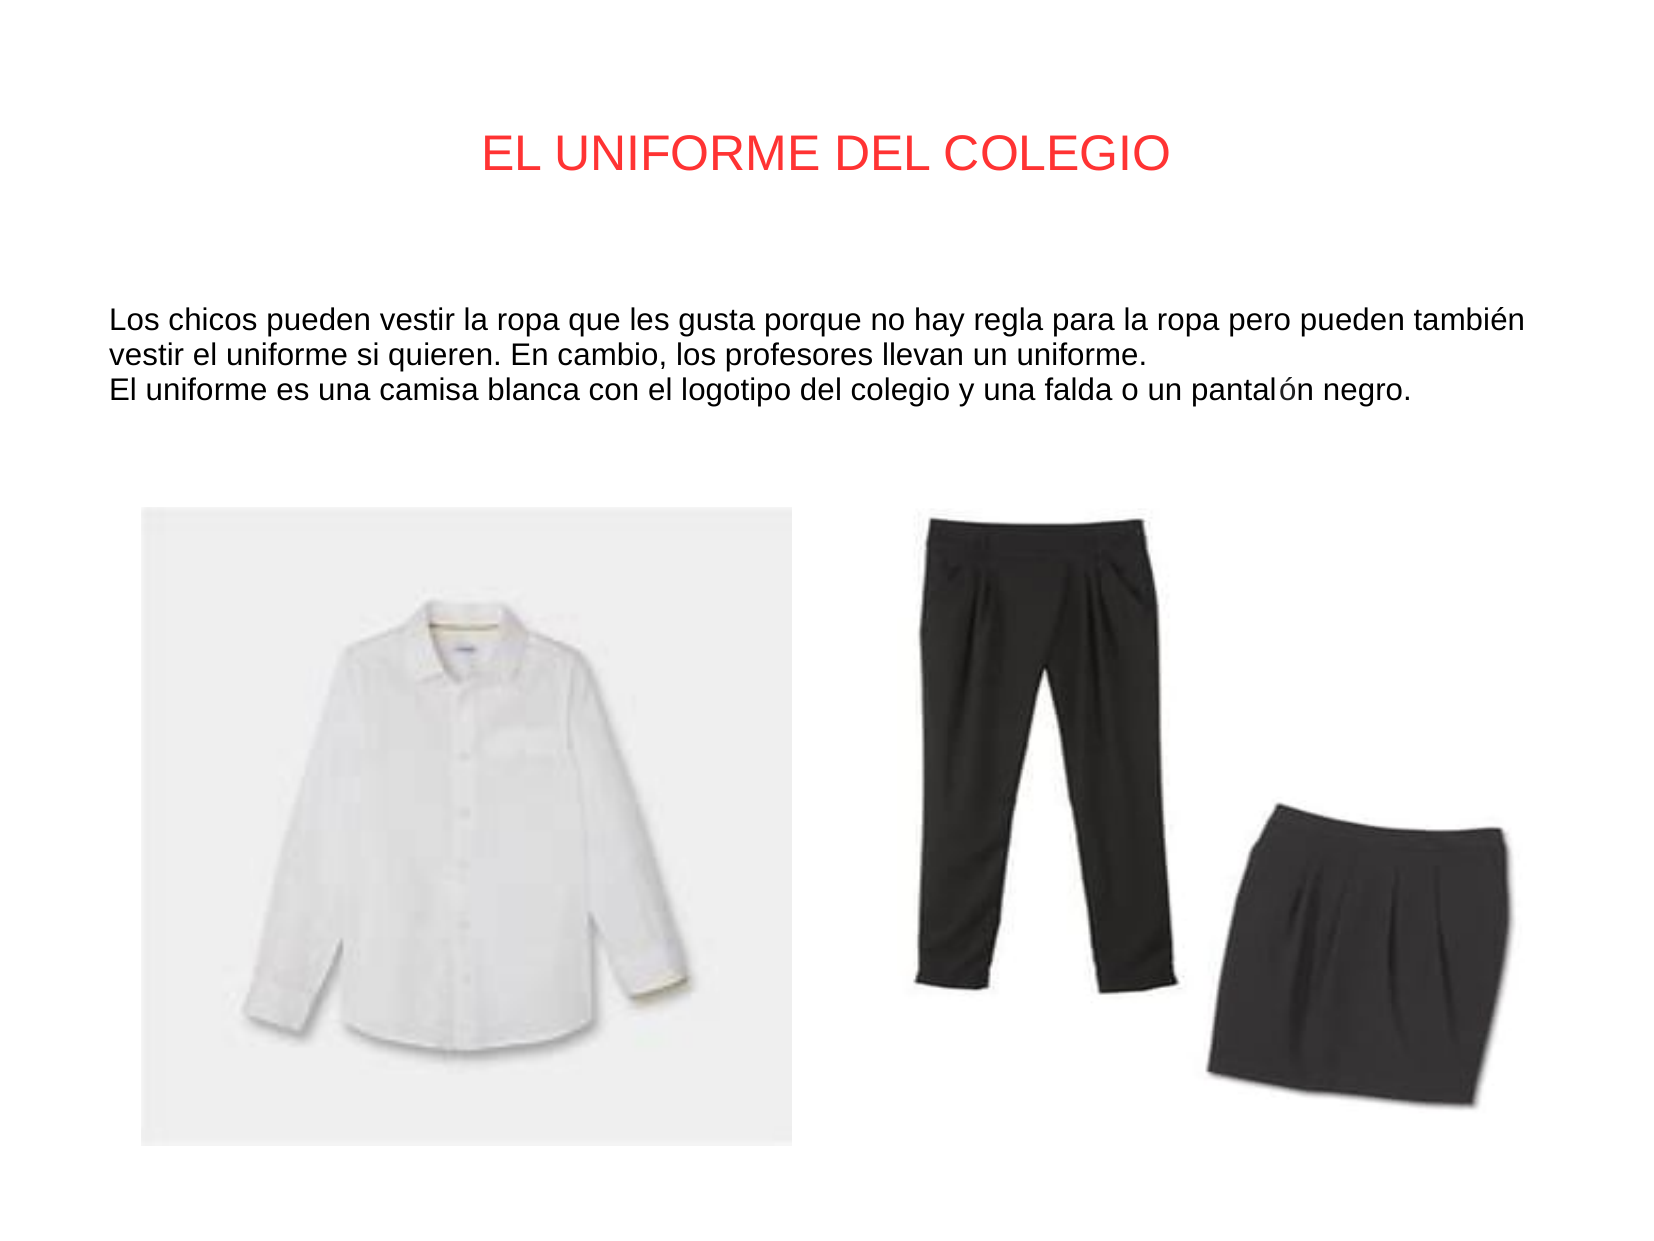

# EL UNIFORME DEL COLEGIO
Los chicos pueden vestir la ropa que les gusta porque no hay regla para la ropa pero pueden también vestir el uniforme si quieren. En cambio, los profesores llevan un uniforme.
El uniforme es una camisa blanca con el logotipo del colegio y una falda o un pantalón negro.